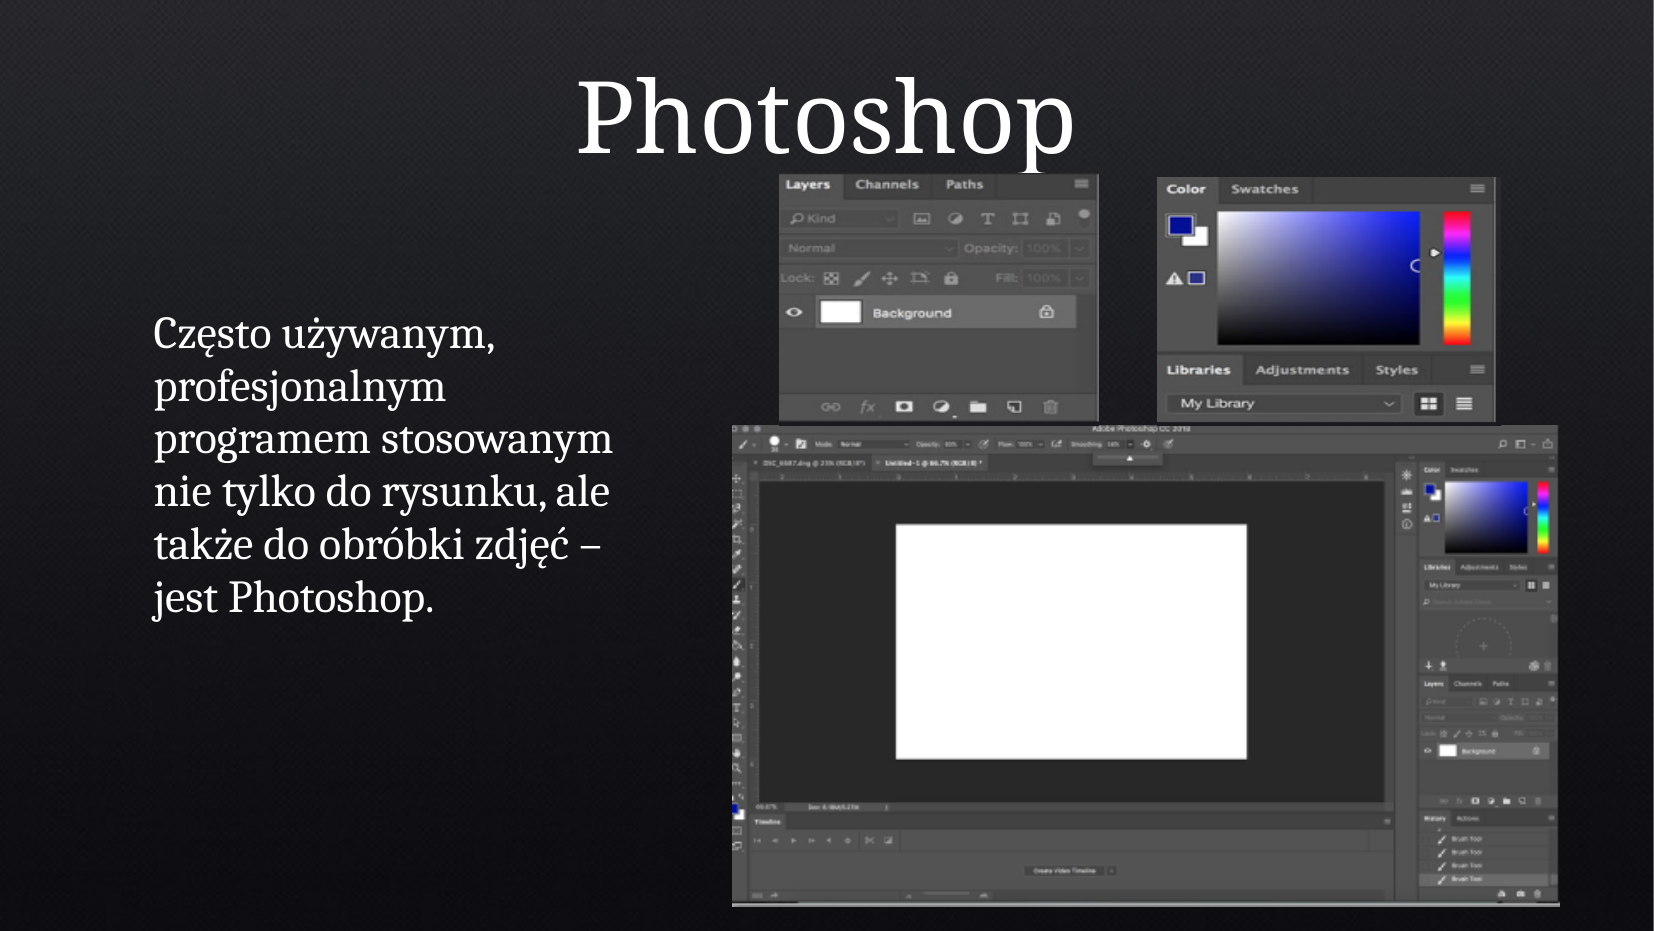

# Photoshop
Często używanym, profesjonalnym programem stosowanym nie tylko do rysunku, ale także do obróbki zdjęć – jest Photoshop.